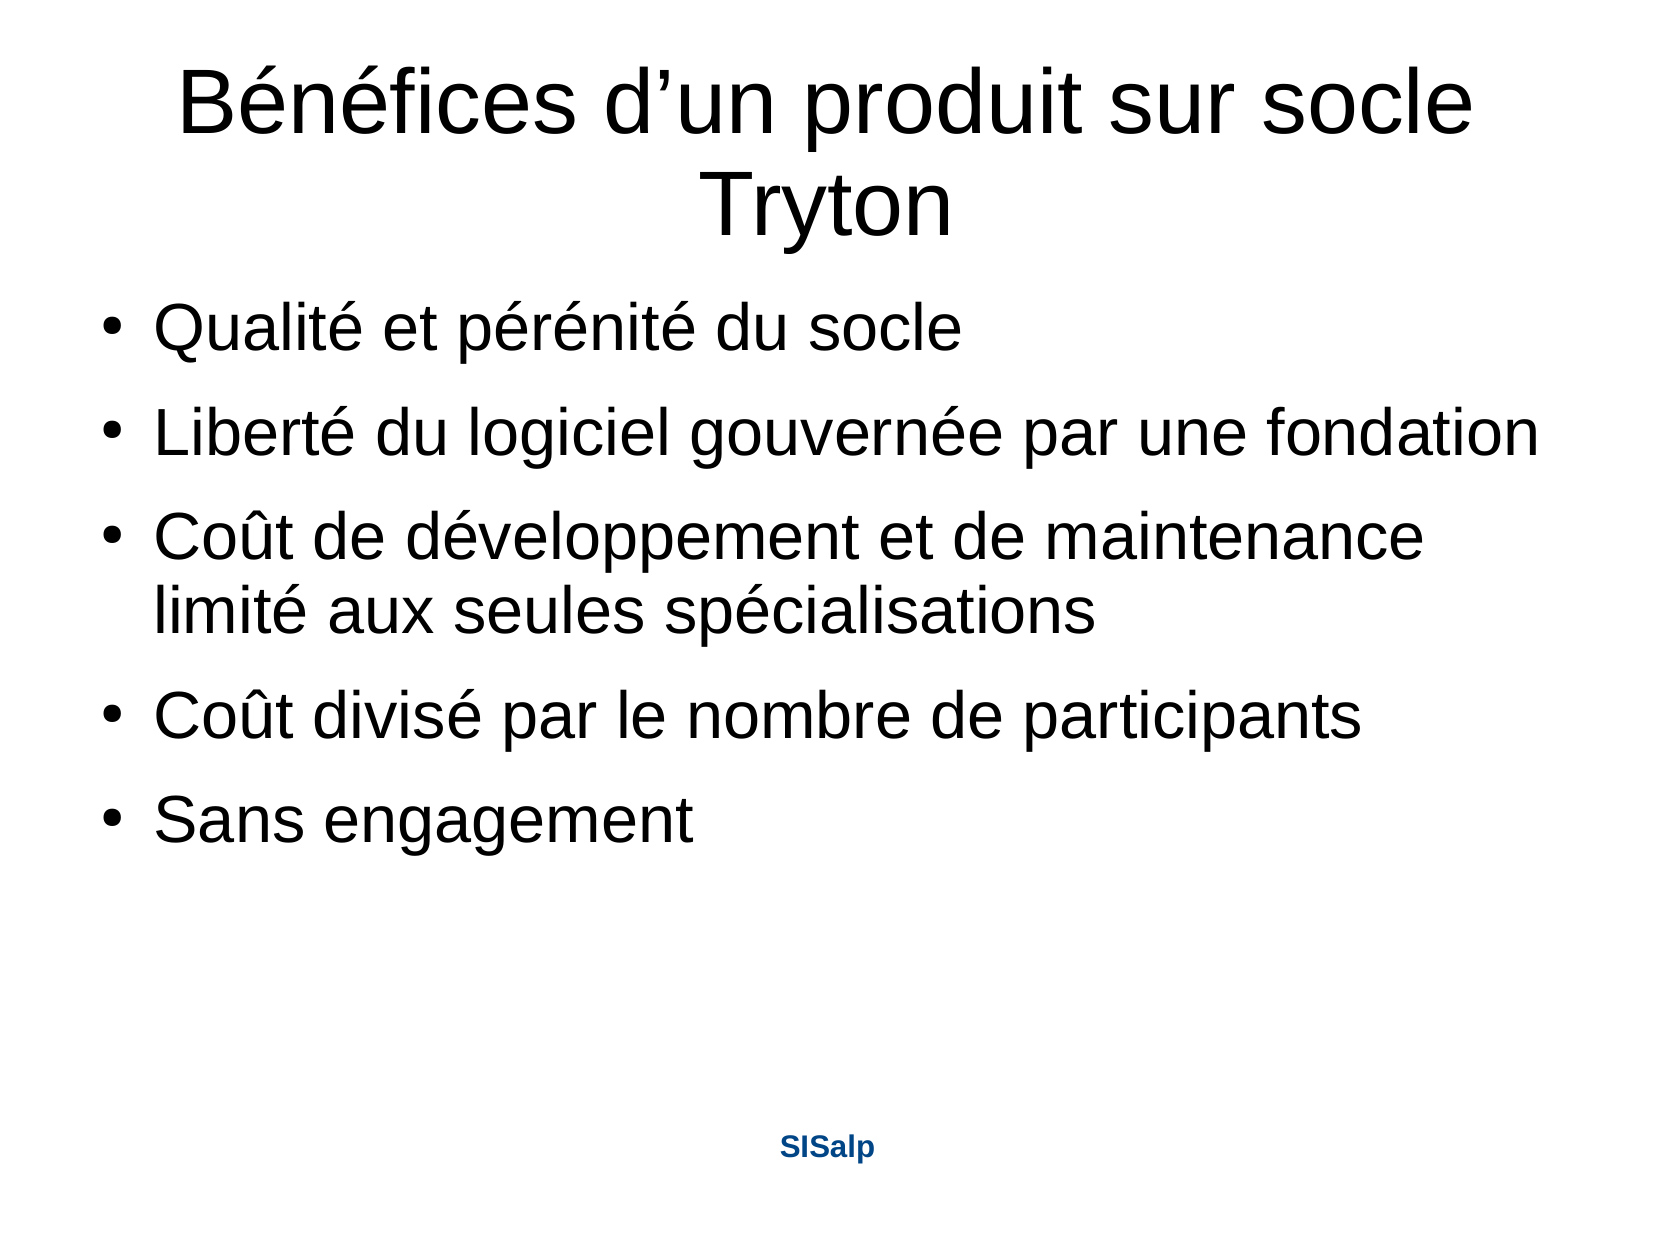

# Bénéfices d’un produit sur socle Tryton
Qualité et pérénité du socle
Liberté du logiciel gouvernée par une fondation
Coût de développement et de maintenance limité aux seules spécialisations
Coût divisé par le nombre de participants
Sans engagement